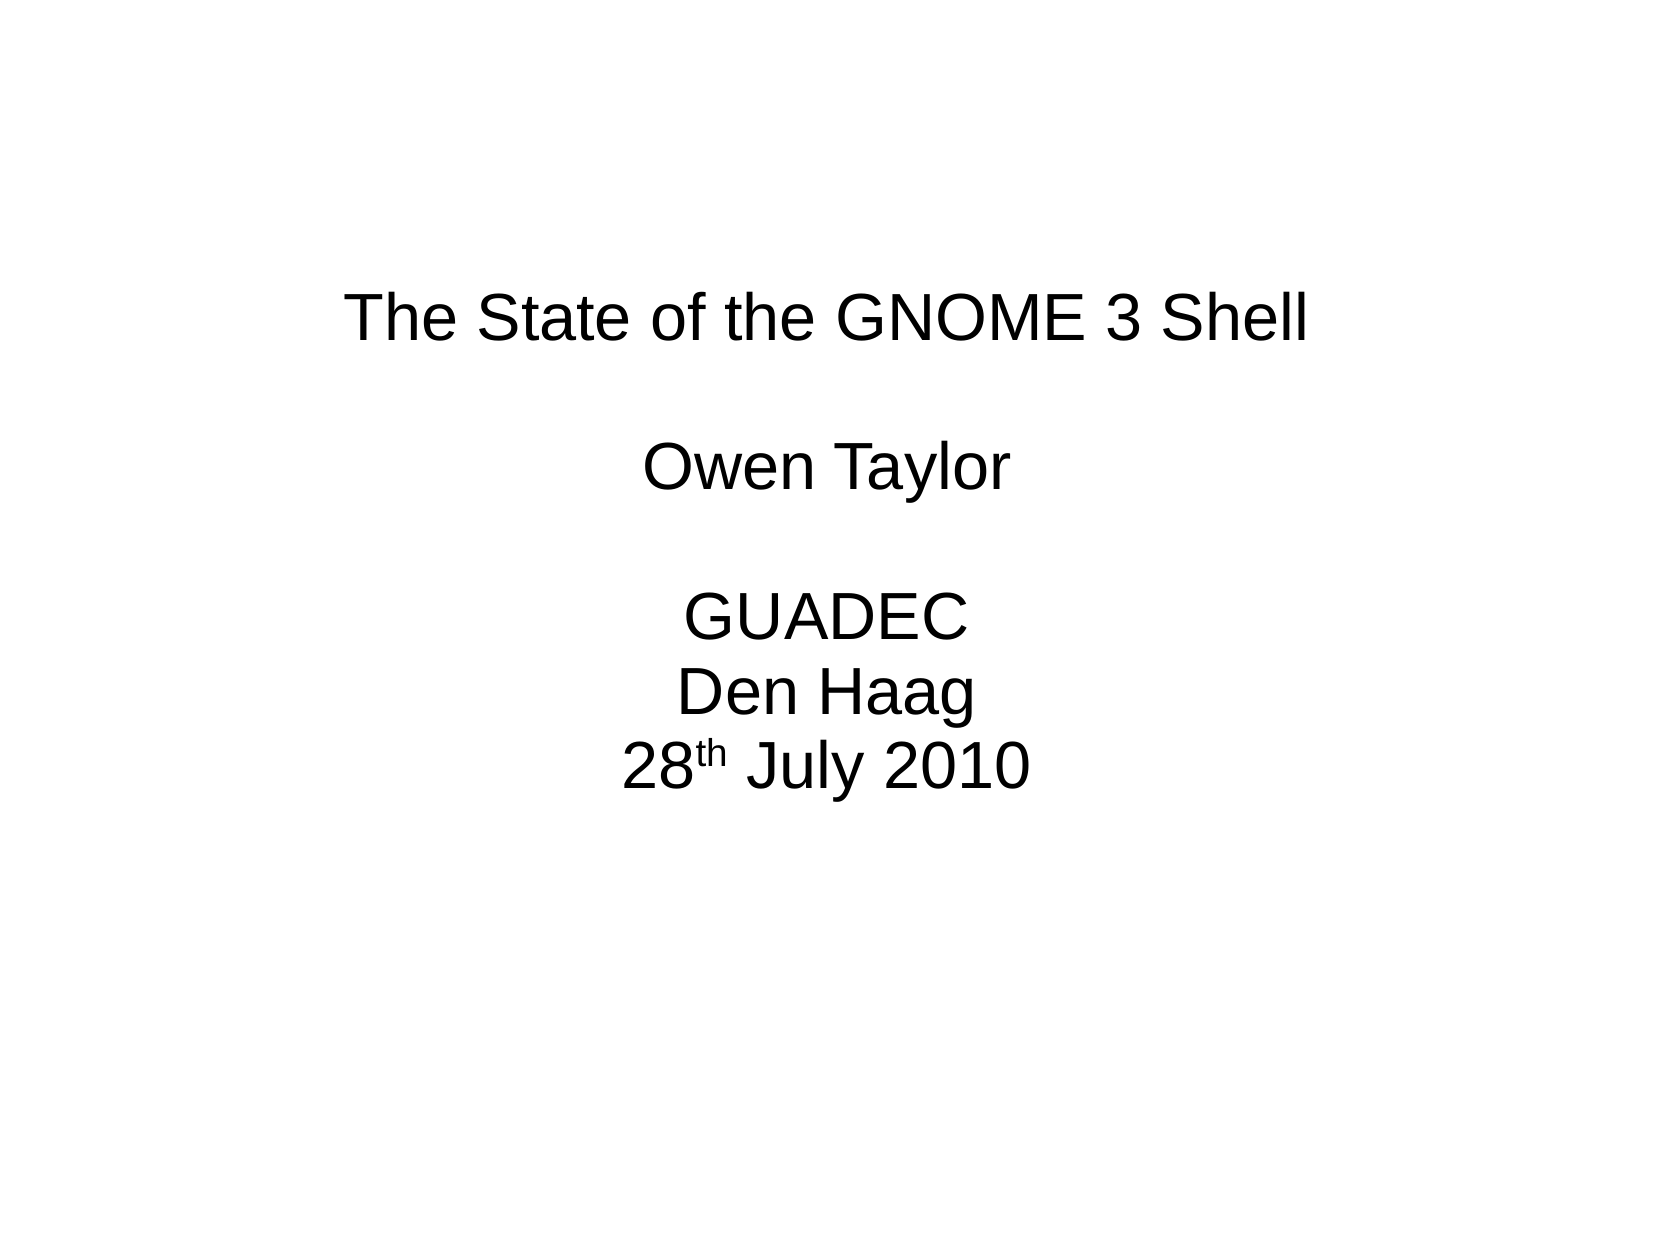

# The State of the GNOME 3 Shell
Owen Taylor
GUADEC
Den Haag
28th July 2010